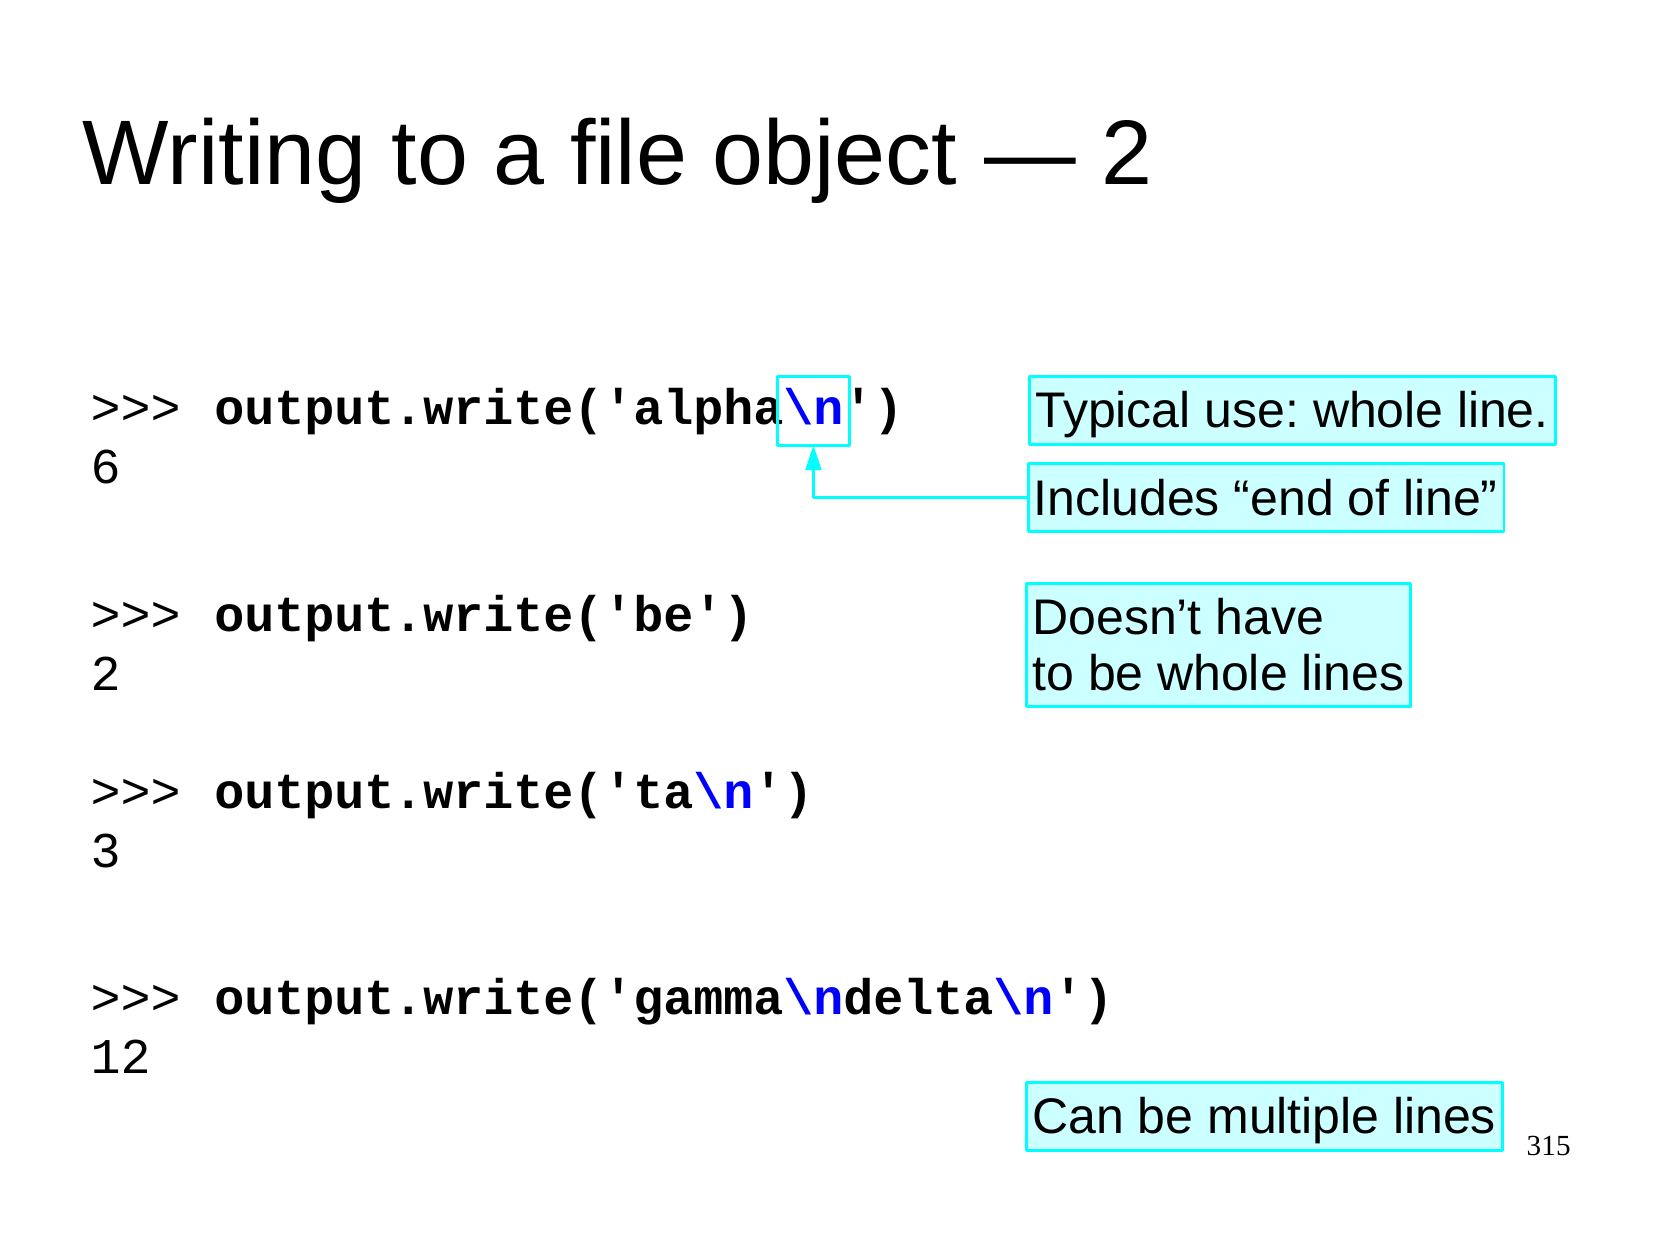

# Writing to a file object ― 2
>>>
output
.write
('alpha
\n
')
Typical use: whole line.
6
Includes “end of line”
>>>
output
.write
('be')
Doesn’t have
to be whole lines
2
>>>
output
.write
('ta\n')
3
>>>
output
.write
('gamma\ndelta\n')
12
Can be multiple lines
315